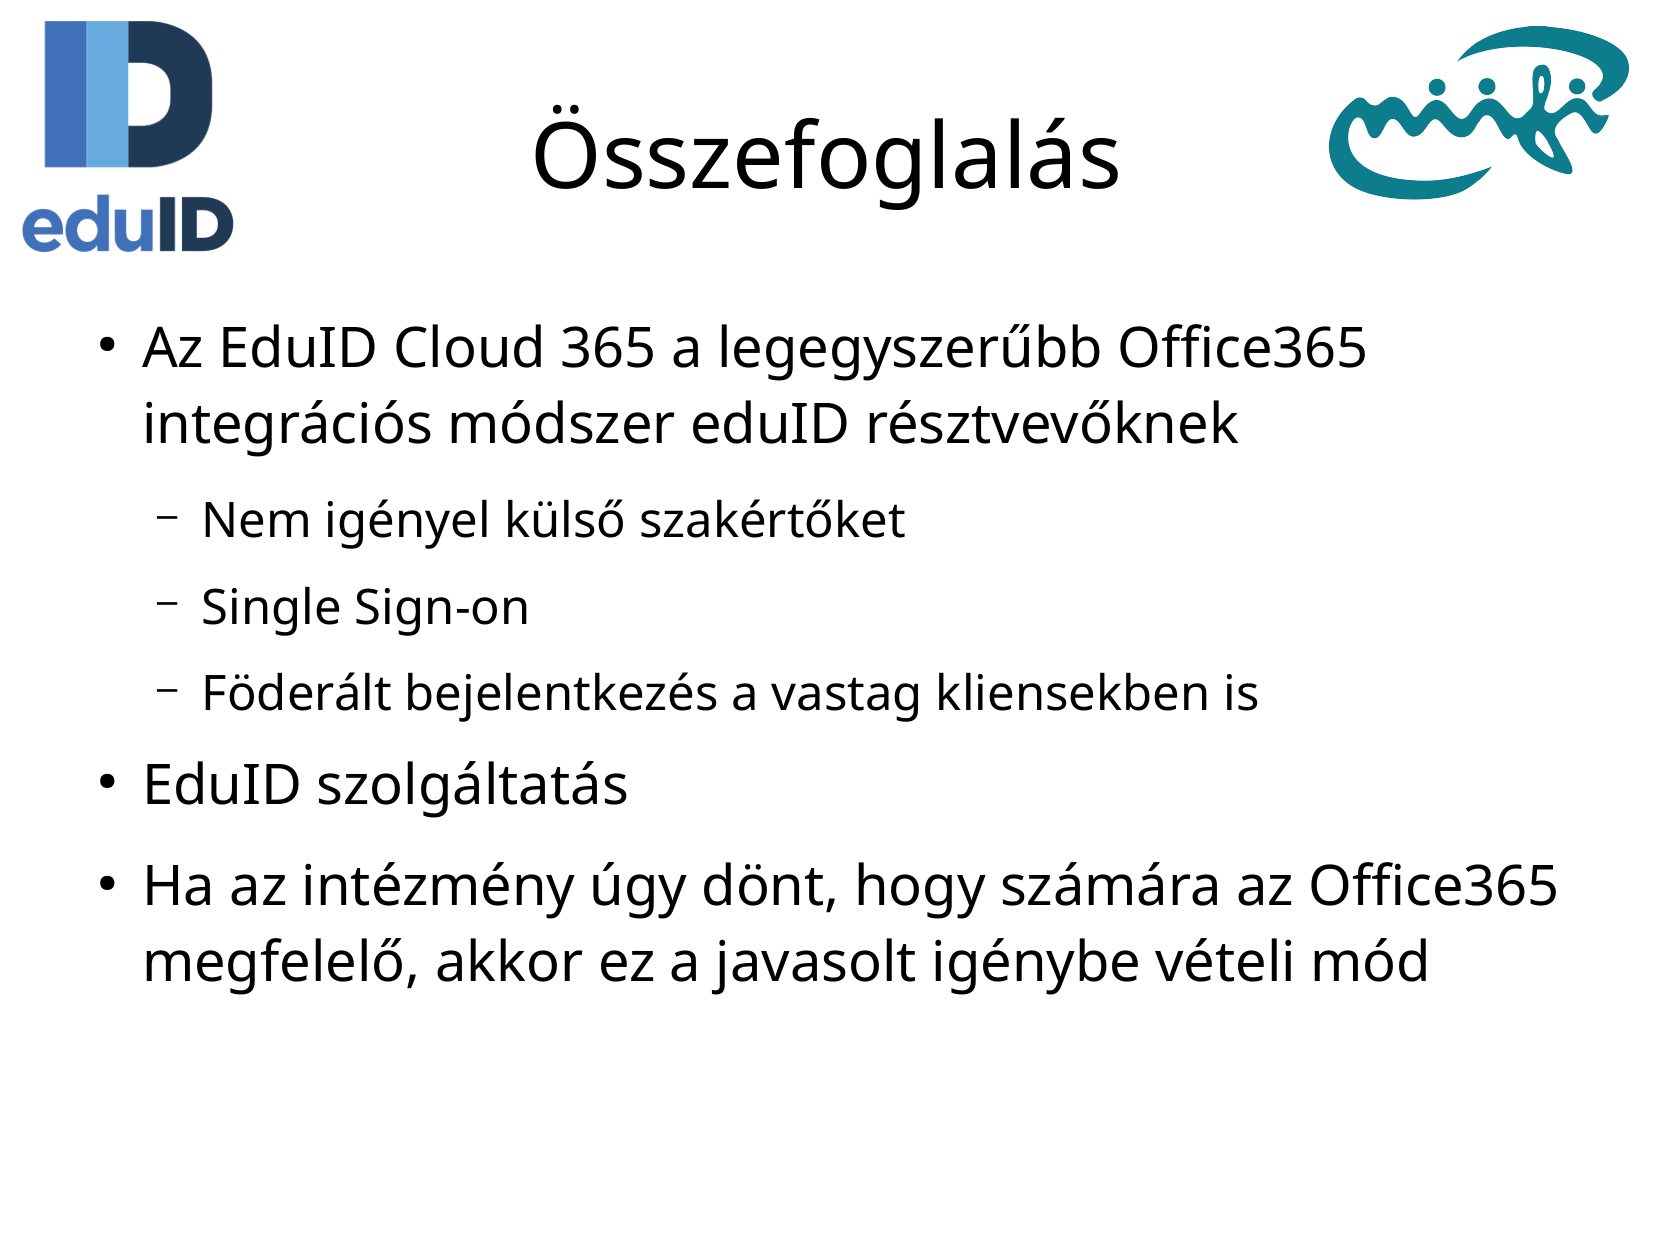

# Összefoglalás
Az EduID Cloud 365 a legegyszerűbb Office365 integrációs módszer eduID résztvevőknek
Nem igényel külső szakértőket
Single Sign-on
Föderált bejelentkezés a vastag kliensekben is
EduID szolgáltatás
Ha az intézmény úgy dönt, hogy számára az Office365 megfelelő, akkor ez a javasolt igénybe vételi mód